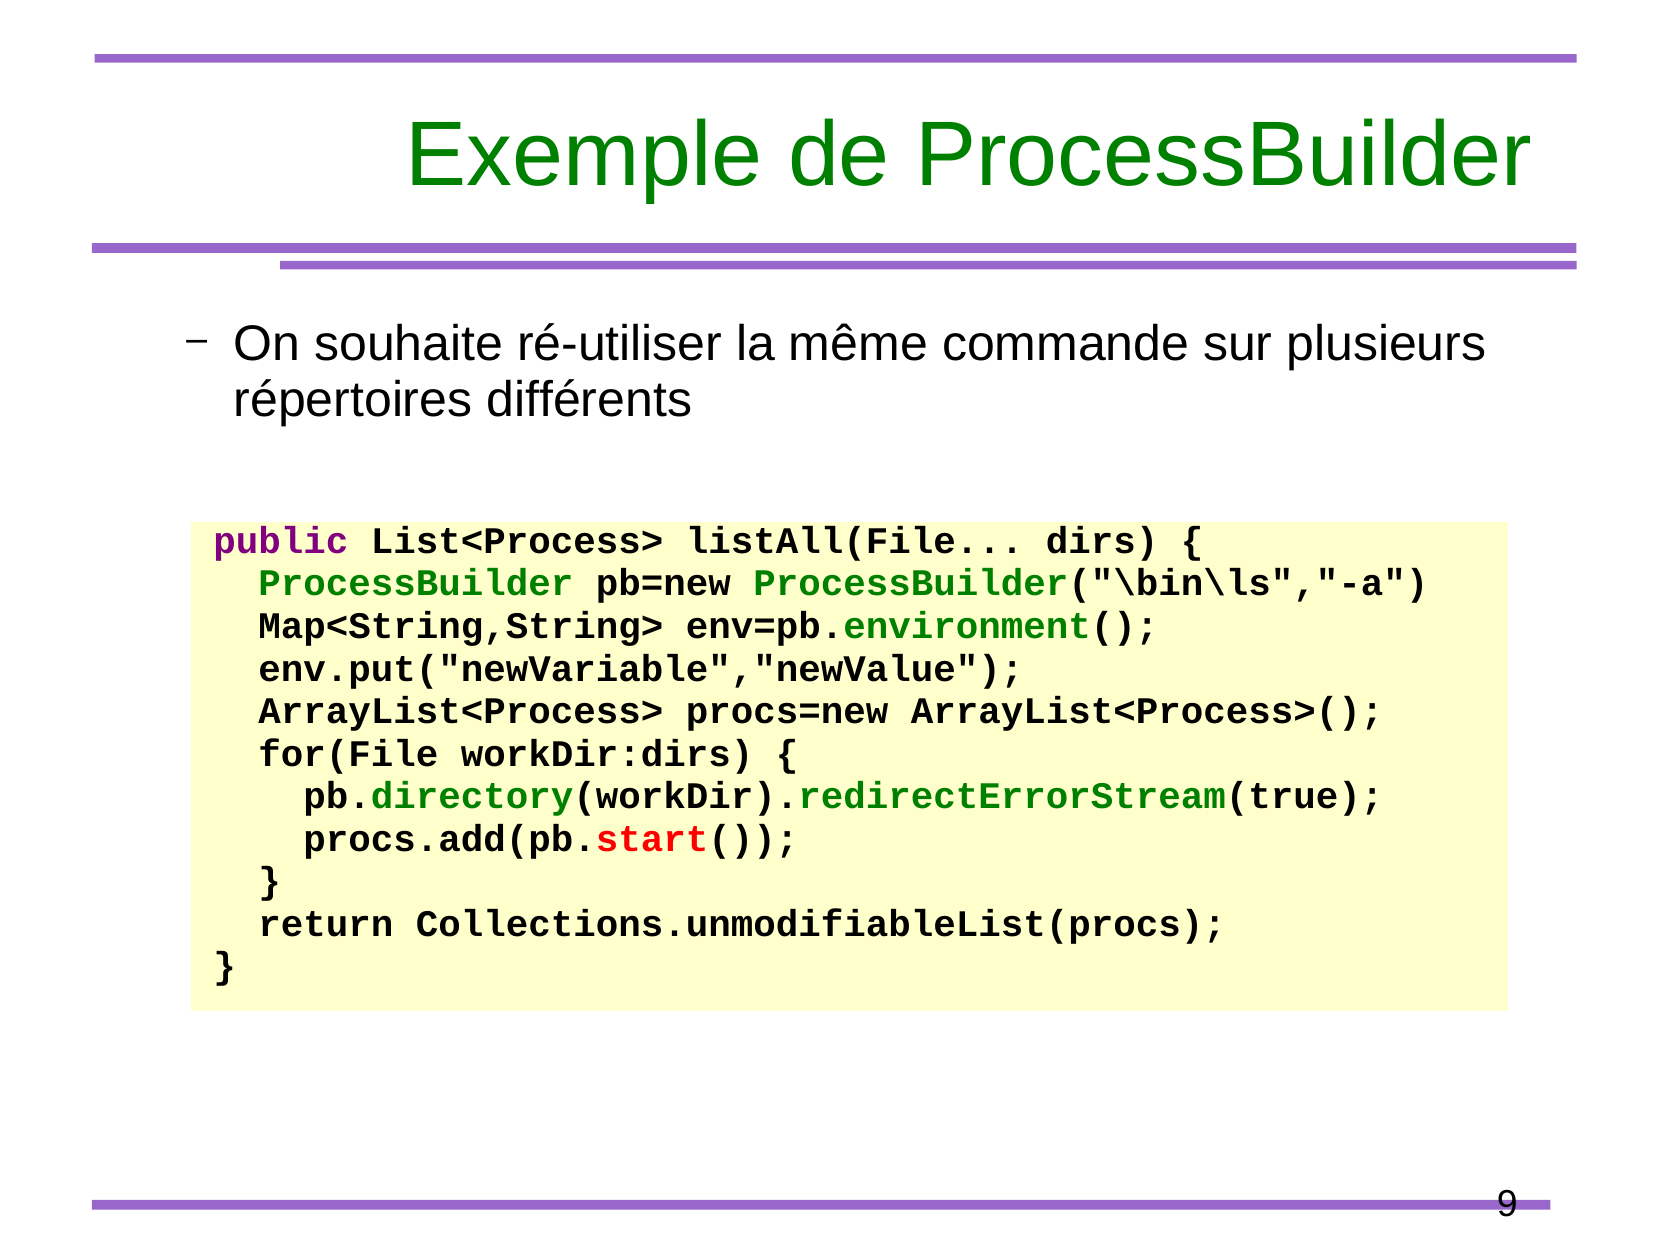

# Exemple de ProcessBuilder
On souhaite ré-utiliser la même commande sur plusieurs répertoires différents
 public List<Process> listAll(File... dirs) {
 ProcessBuilder pb=new ProcessBuilder("\bin\ls","-a")
 Map<String,String> env=pb.environment();
 env.put("newVariable","newValue");
 ArrayList<Process> procs=new ArrayList<Process>();
 for(File workDir:dirs) {
 pb.directory(workDir).redirectErrorStream(true);
 procs.add(pb.start());
 }
 return Collections.unmodifiableList(procs);
 }